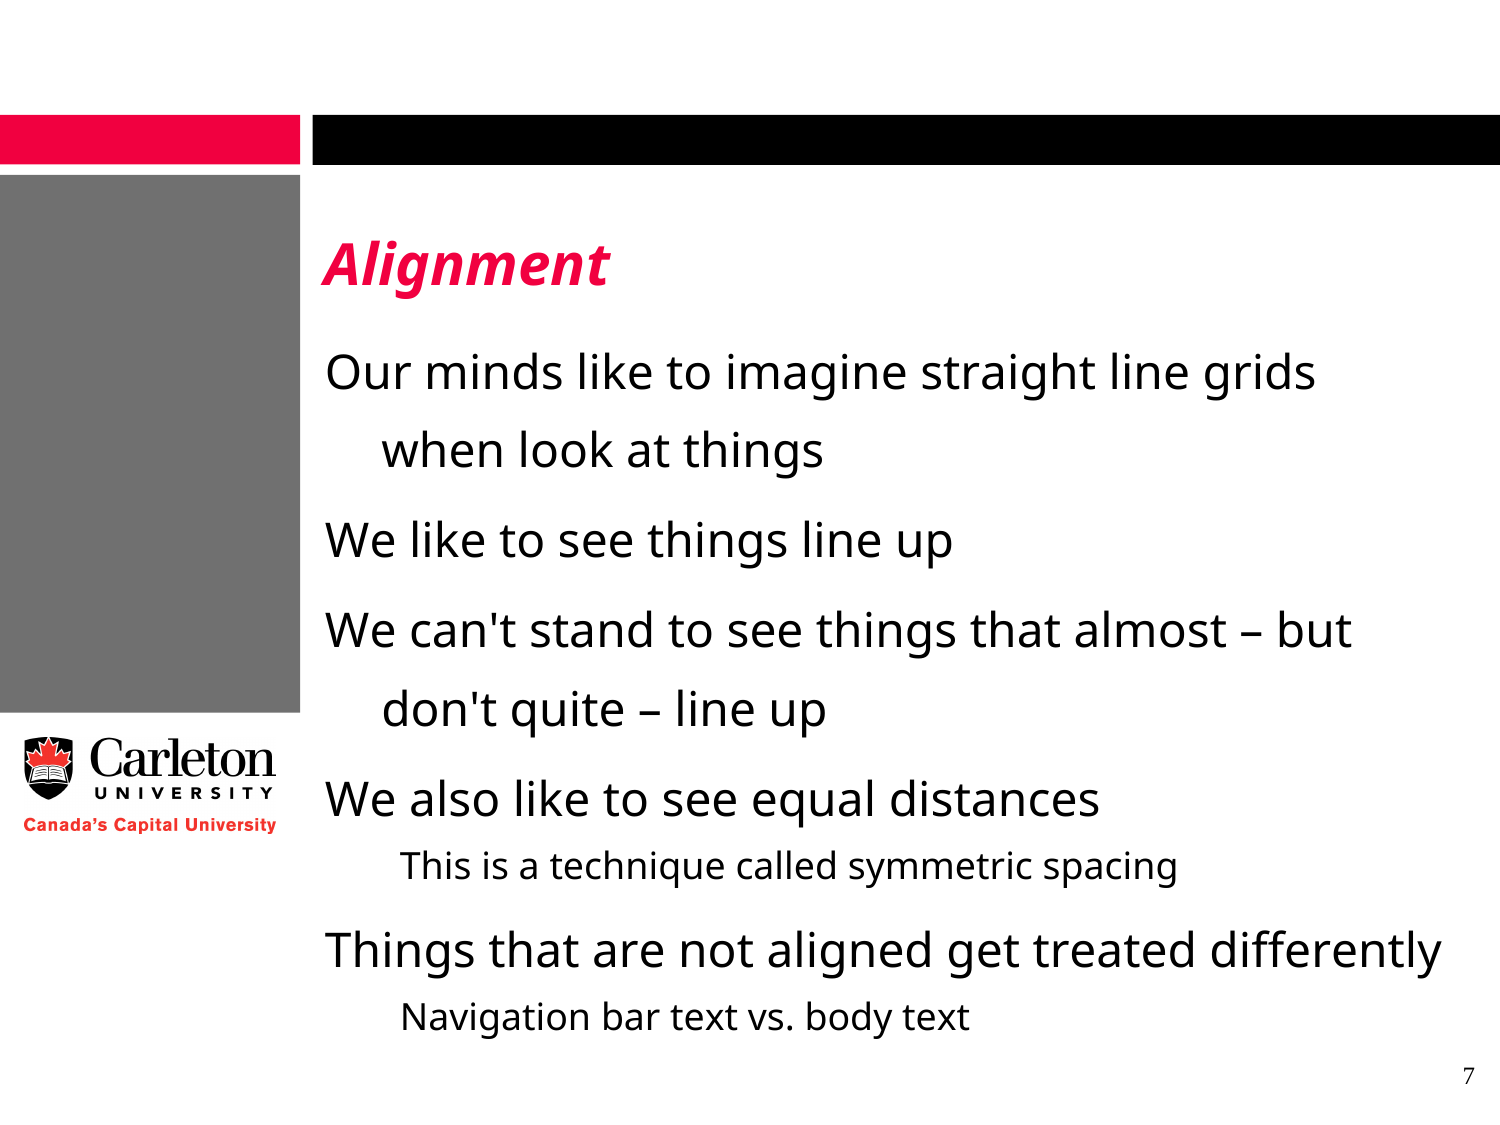

# Alignment
Our minds like to imagine straight line grids when look at things
We like to see things line up
We can't stand to see things that almost – but don't quite – line up
We also like to see equal distances
This is a technique called symmetric spacing
Things that are not aligned get treated differently
Navigation bar text vs. body text
7